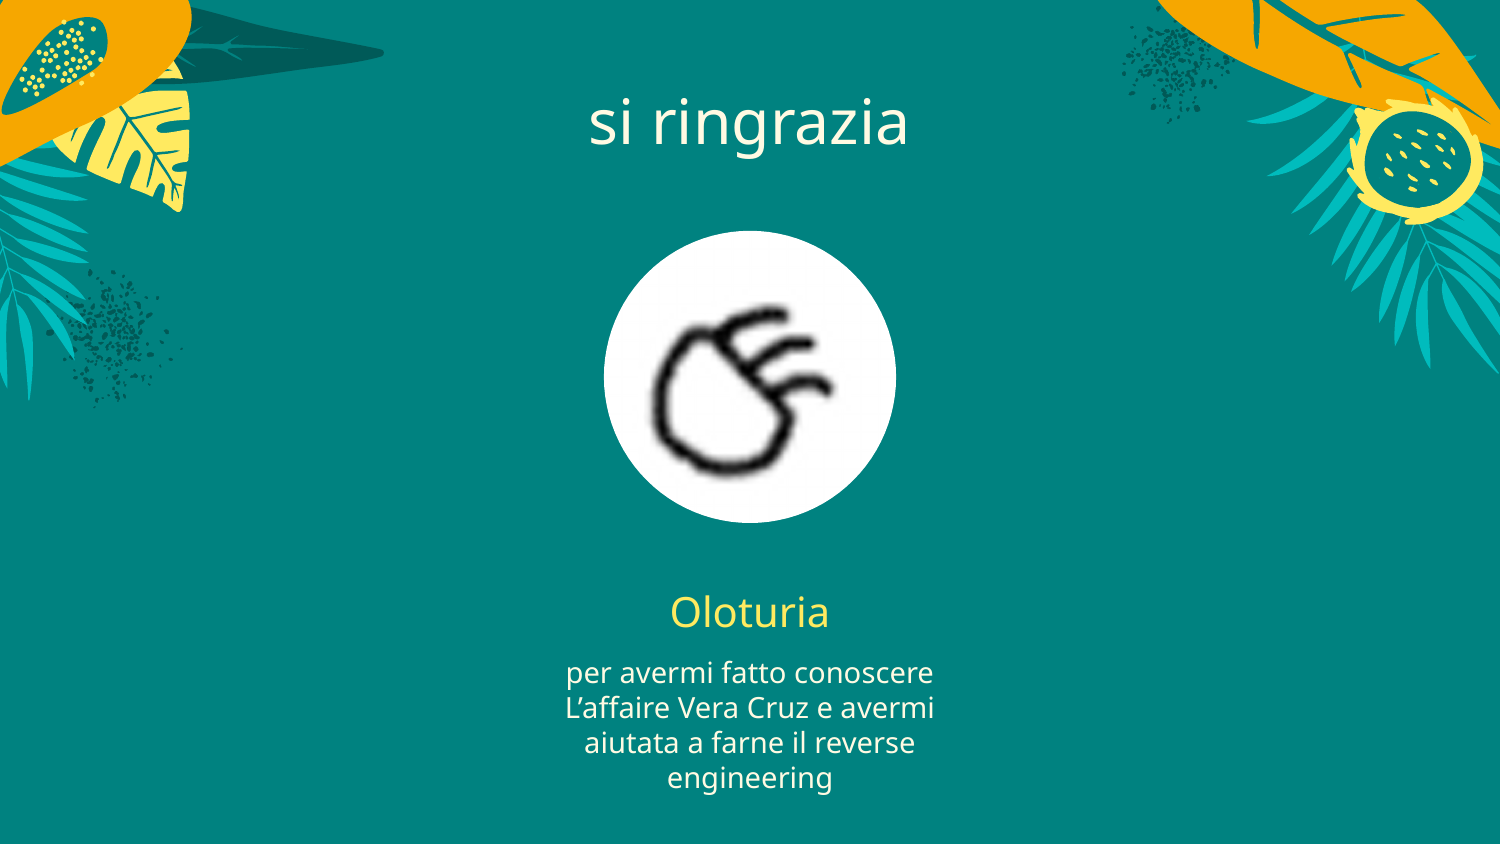

# si ringrazia
Oloturia
per avermi fatto conoscere L’affaire Vera Cruz e avermi aiutata a farne il reverse engineering